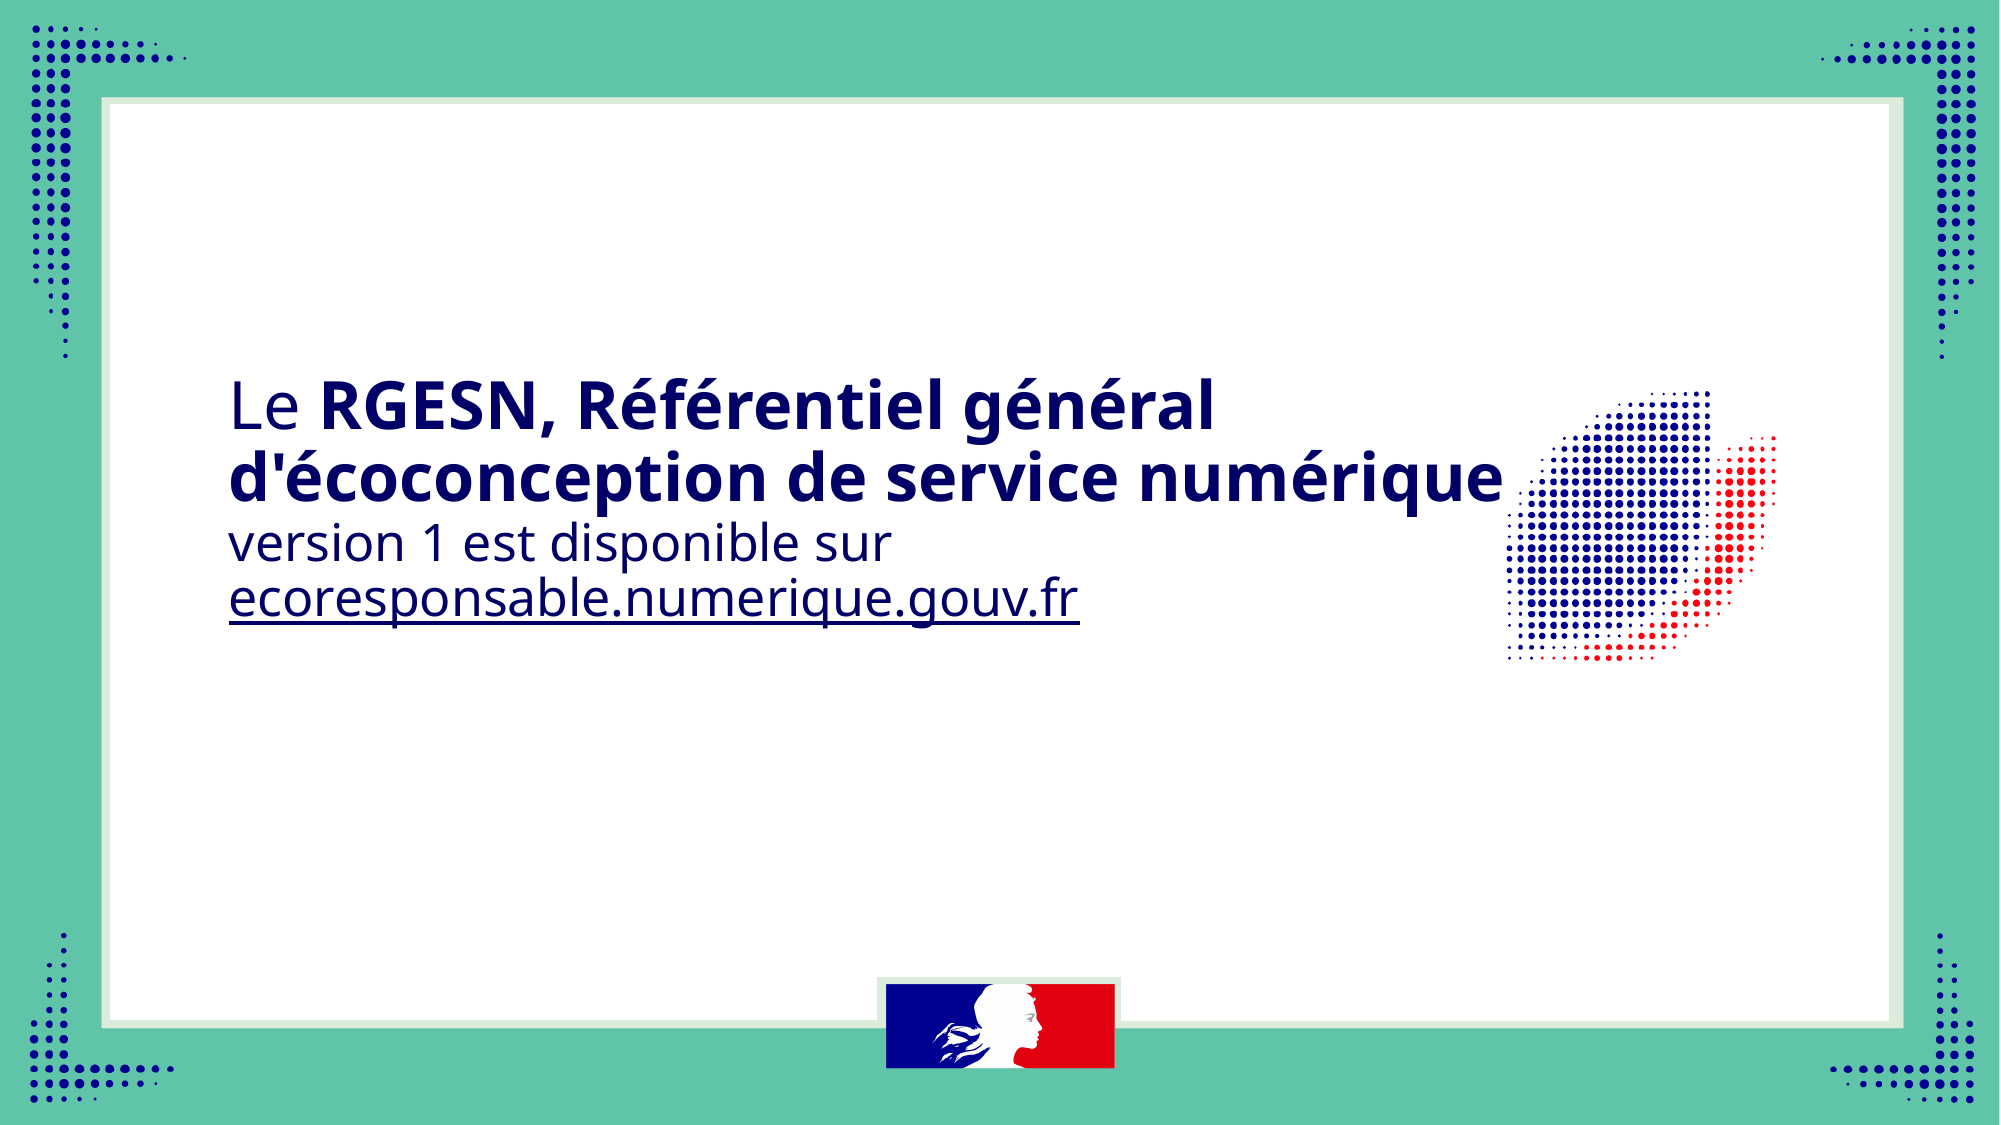

# Le RGESN, Référentiel général d'écoconception de service numérique version 1 est disponible sur ecoresponsable.numerique.gouv.fr